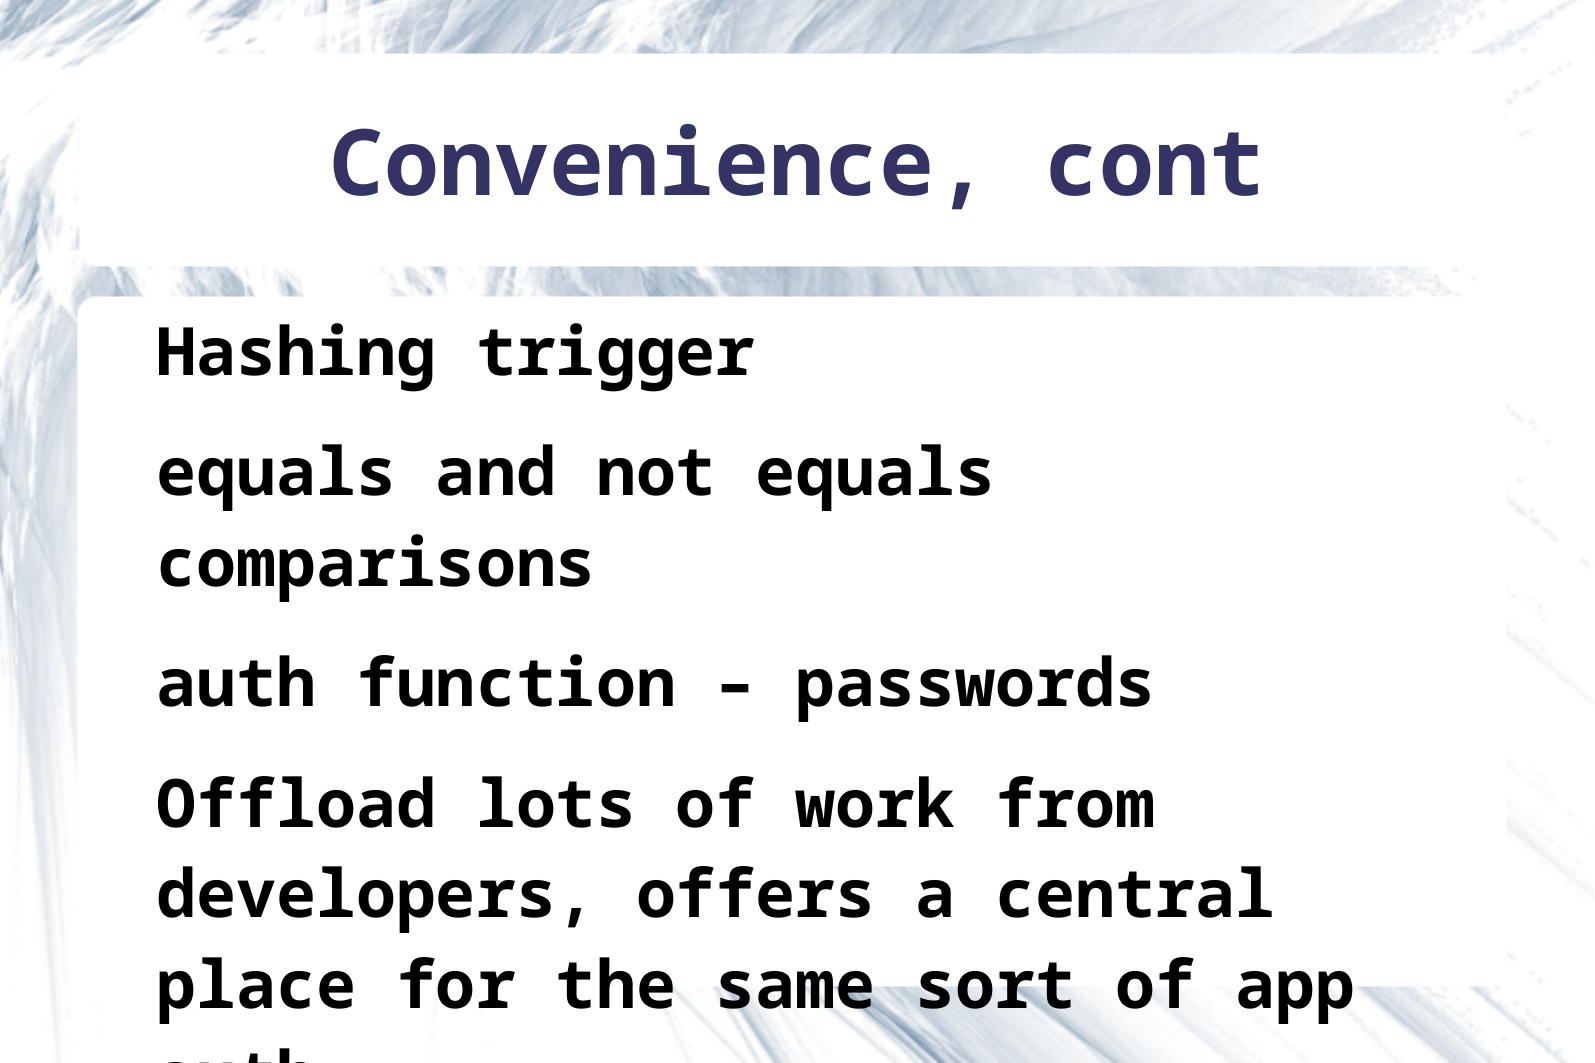

# Convenience, cont
Hashing trigger
equals and not equals comparisons
auth function – passwords
Offload lots of work from developers, offers a central place for the same sort of app auth
Security considerations though.